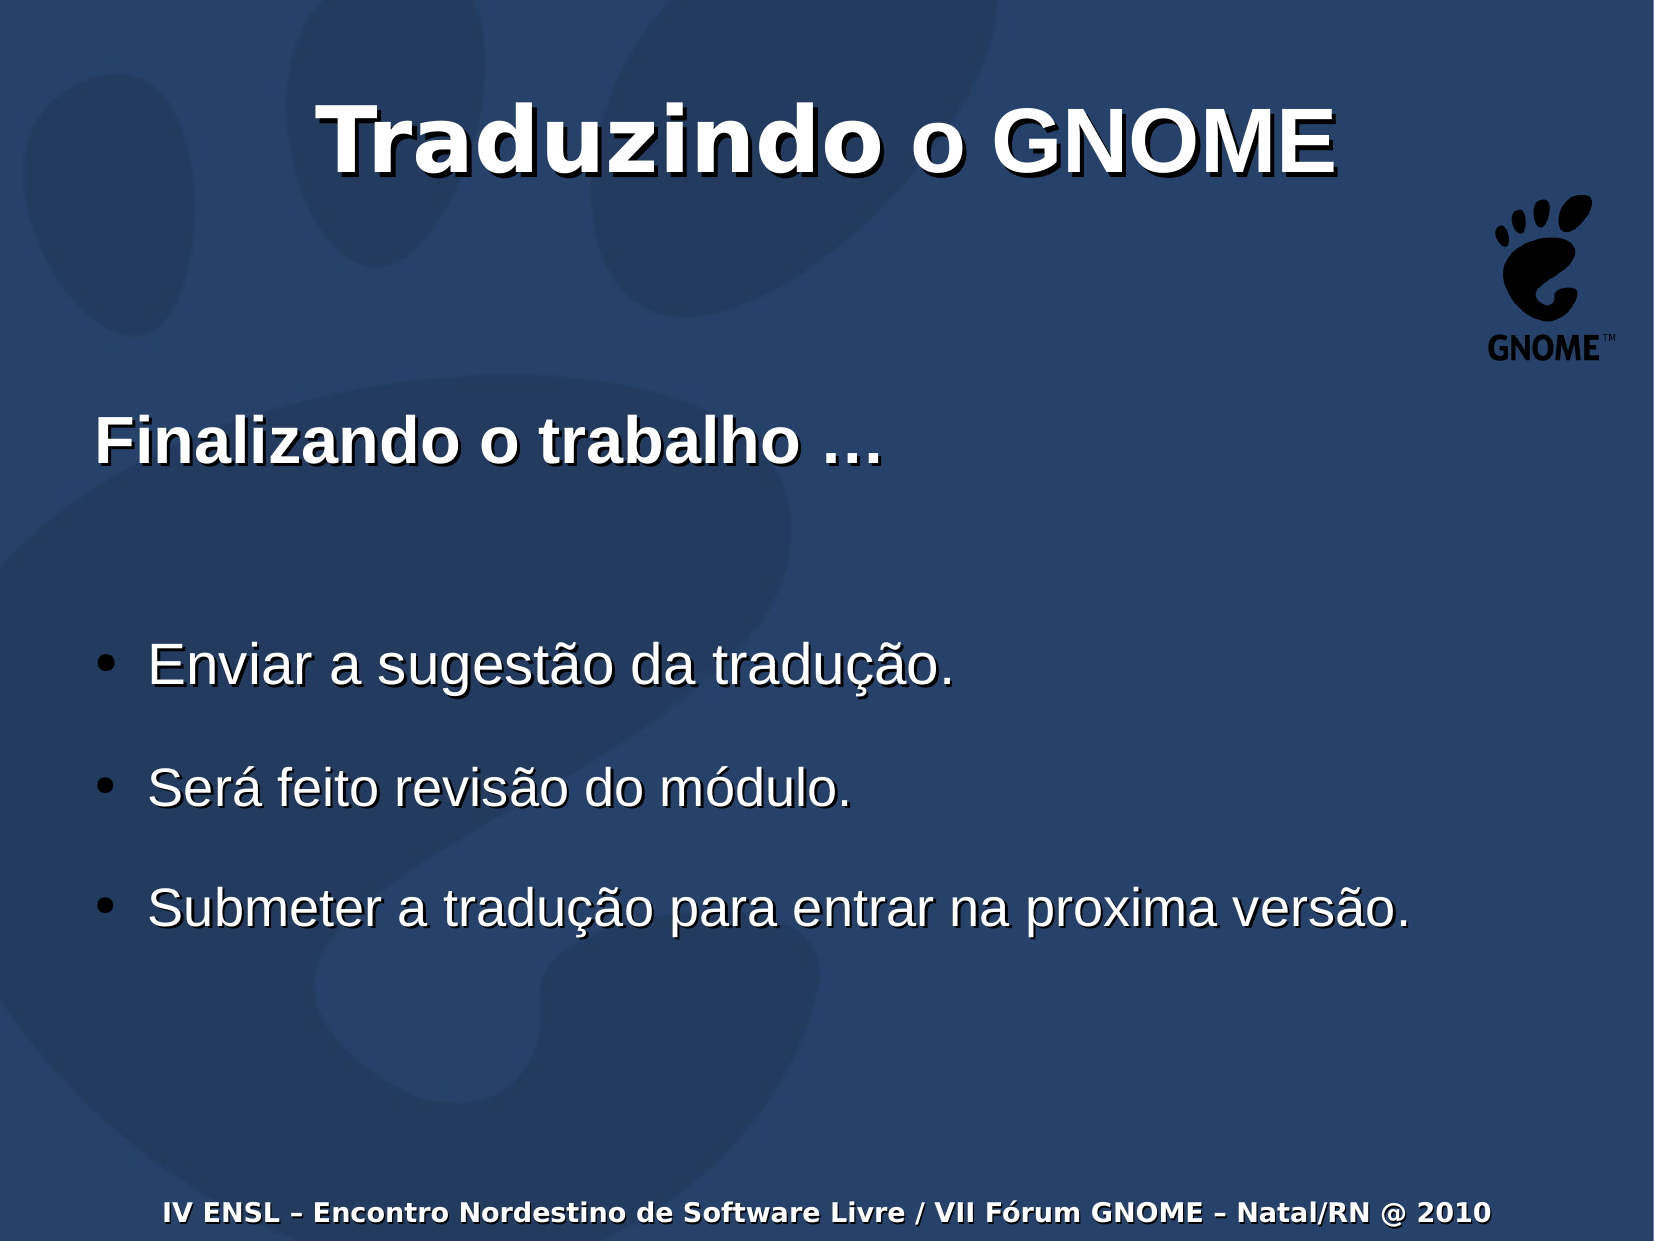

# Traduzindo o GNOME
Finalizando o trabalho …
Enviar a sugestão da tradução.
Será feito revisão do módulo.
Submeter a tradução para entrar na proxima versão.
IV ENSL – Encontro Nordestino de Software Livre / VII Fórum GNOME – Natal/RN @ 2010